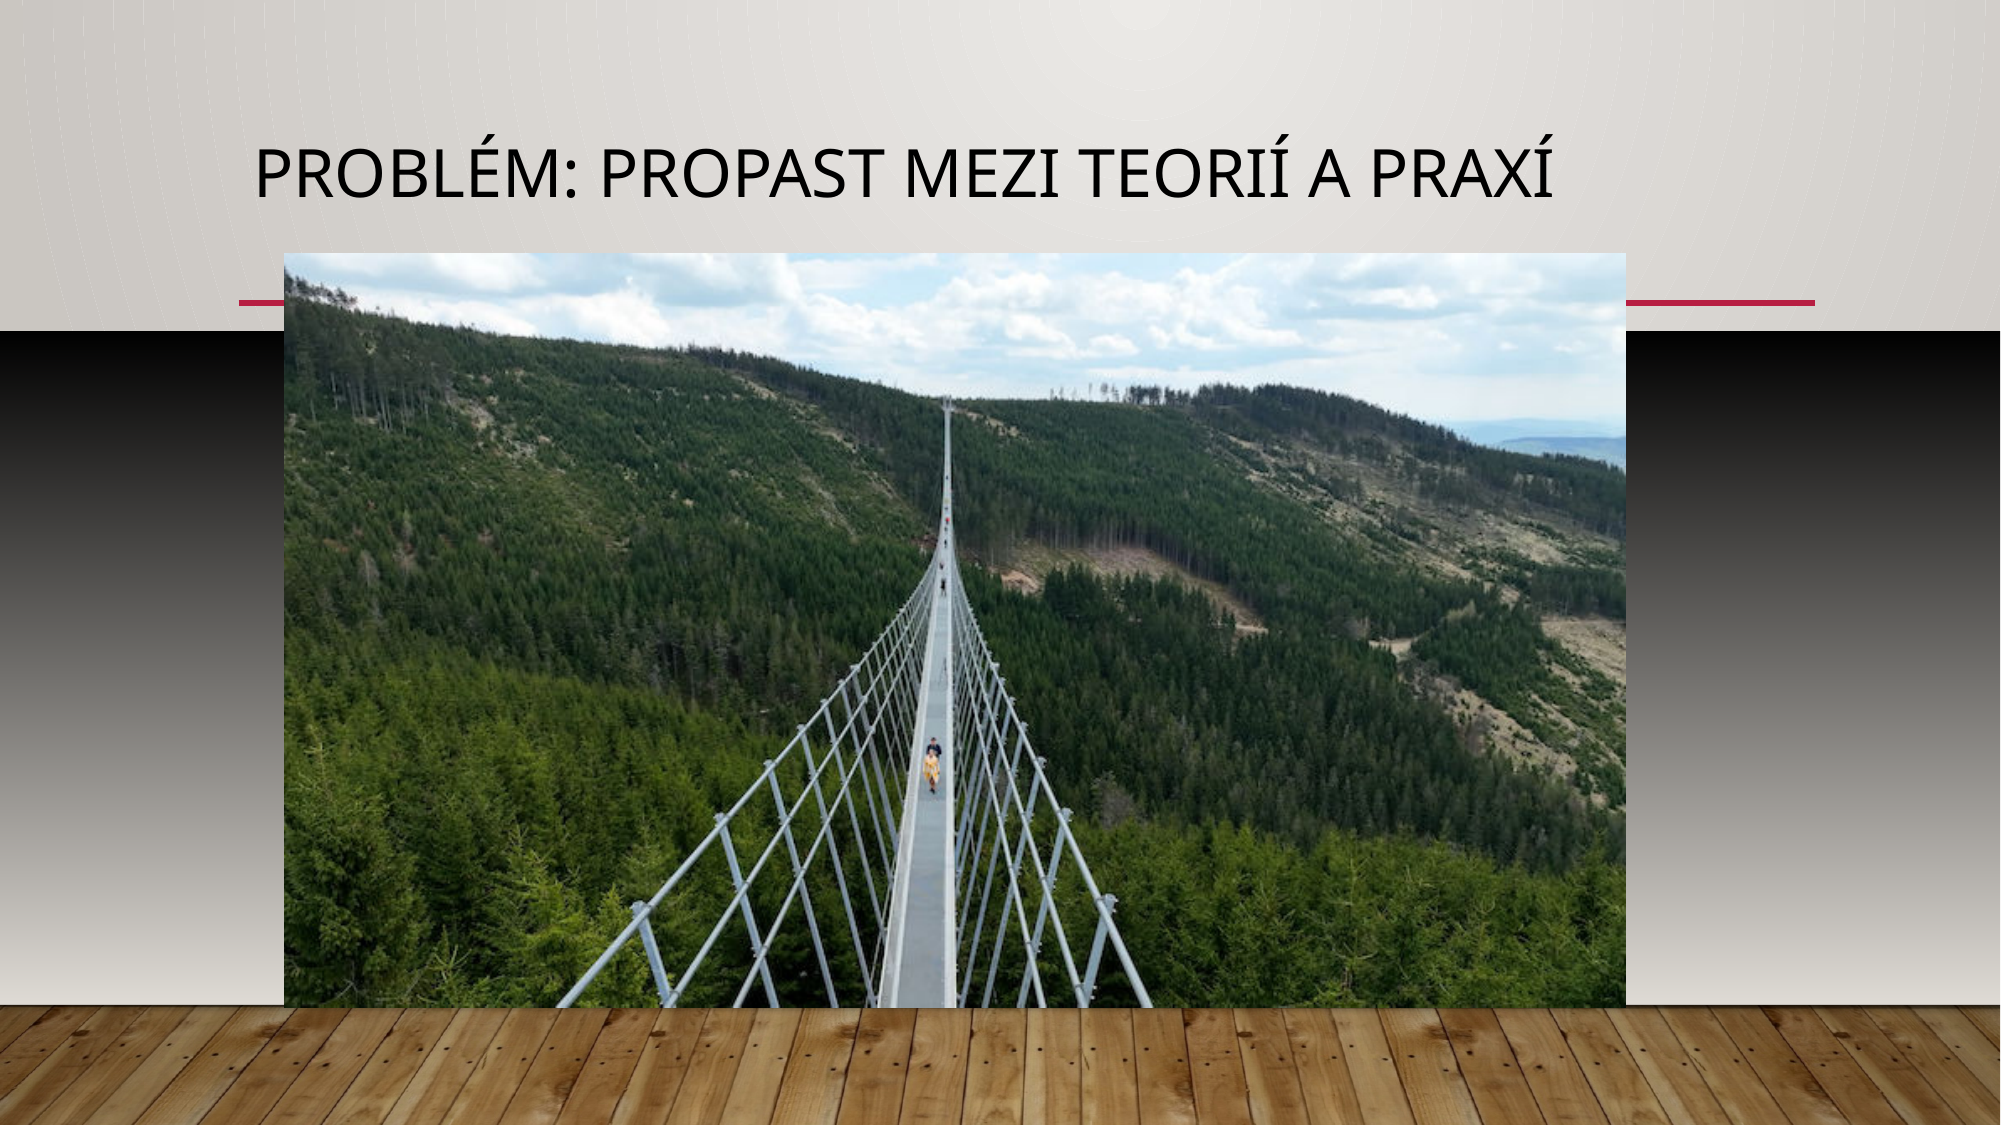

# Problém: Propast mezi teorií a praxí